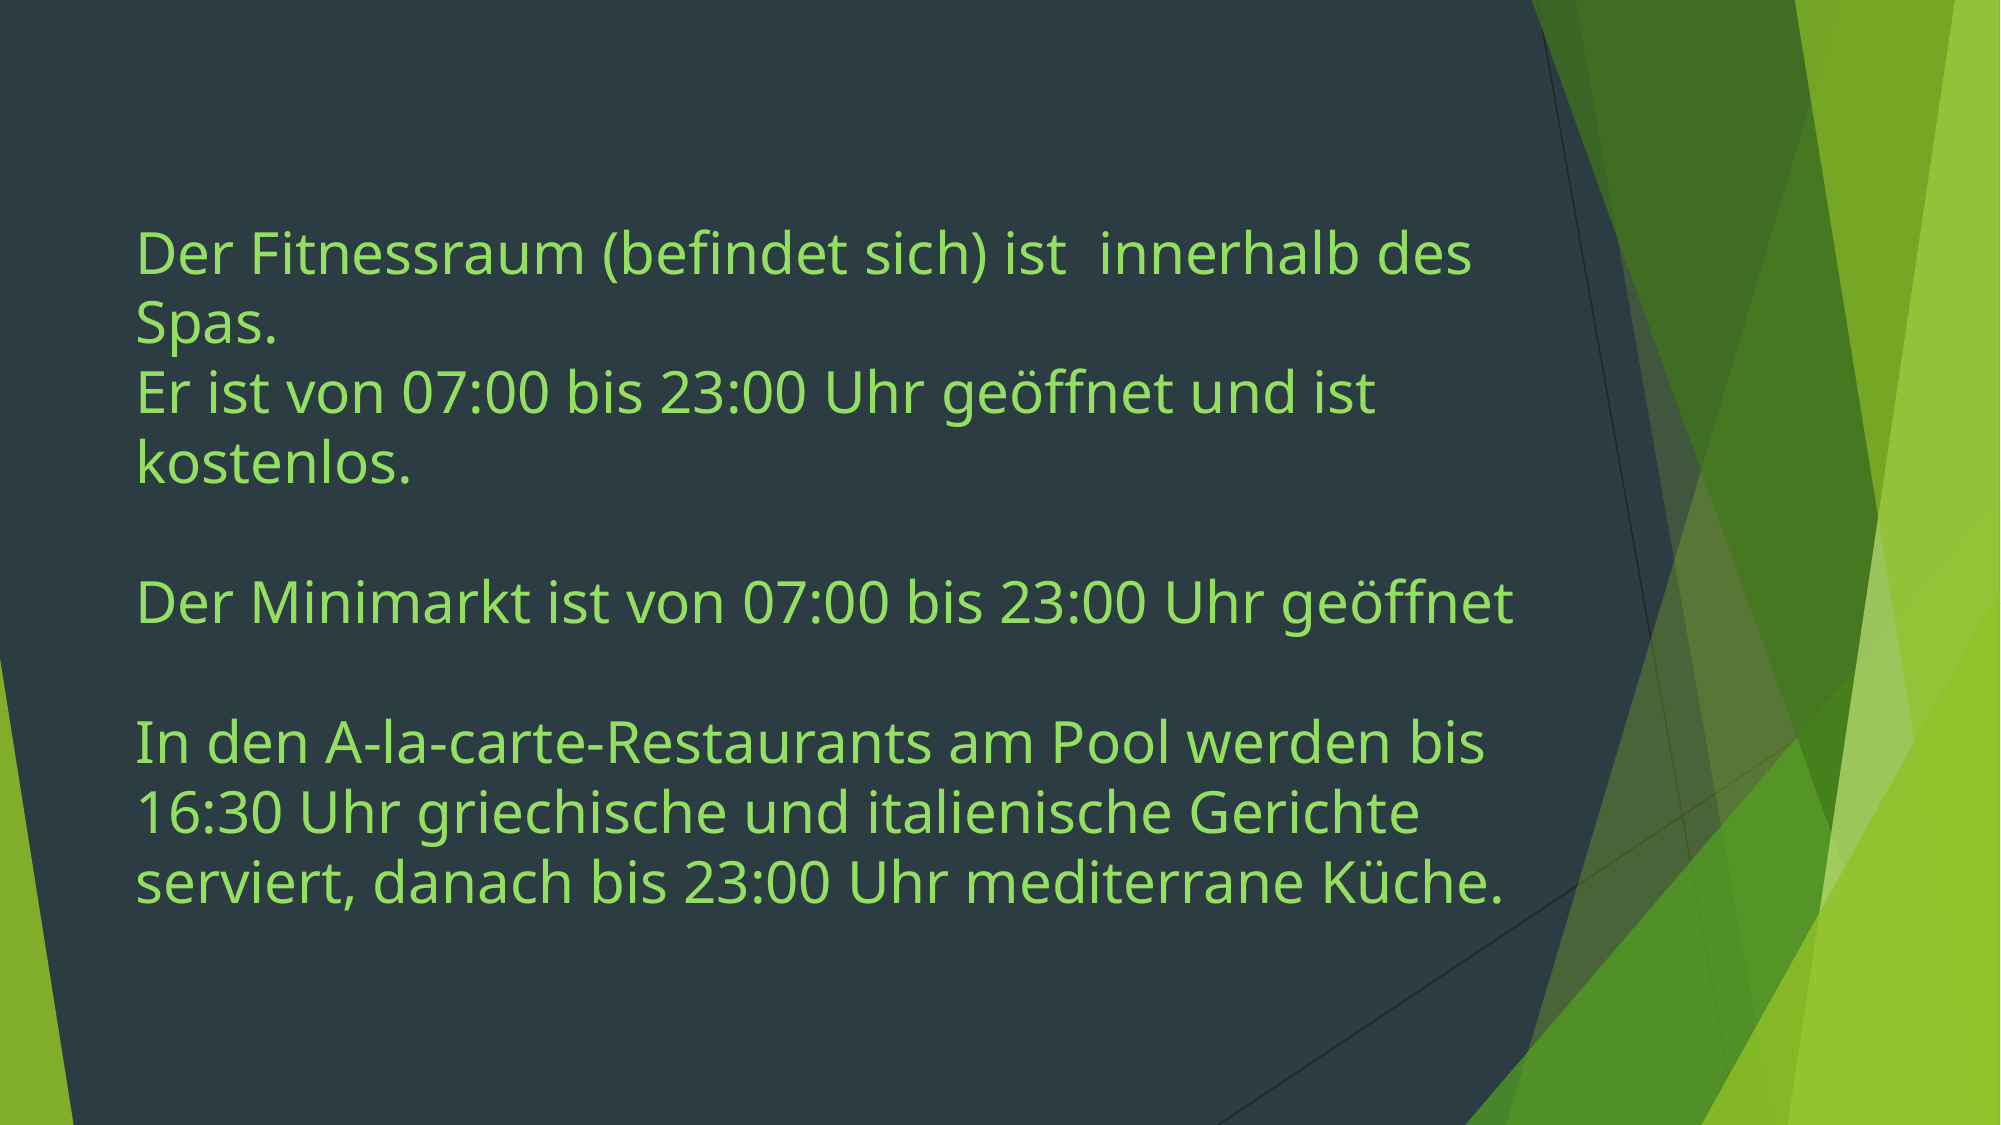

Der Fitnessraum (befindet sich) ist innerhalb des Spas.
Er ist von 07:00 bis 23:00 Uhr geöffnet und ist kostenlos.
Der Minimarkt ist von 07:00 bis 23:00 Uhr geöffnet
In den A-la-carte-Restaurants am Pool werden bis 16:30 Uhr griechische und italienische Gerichte serviert, danach bis 23:00 Uhr mediterrane Küche.